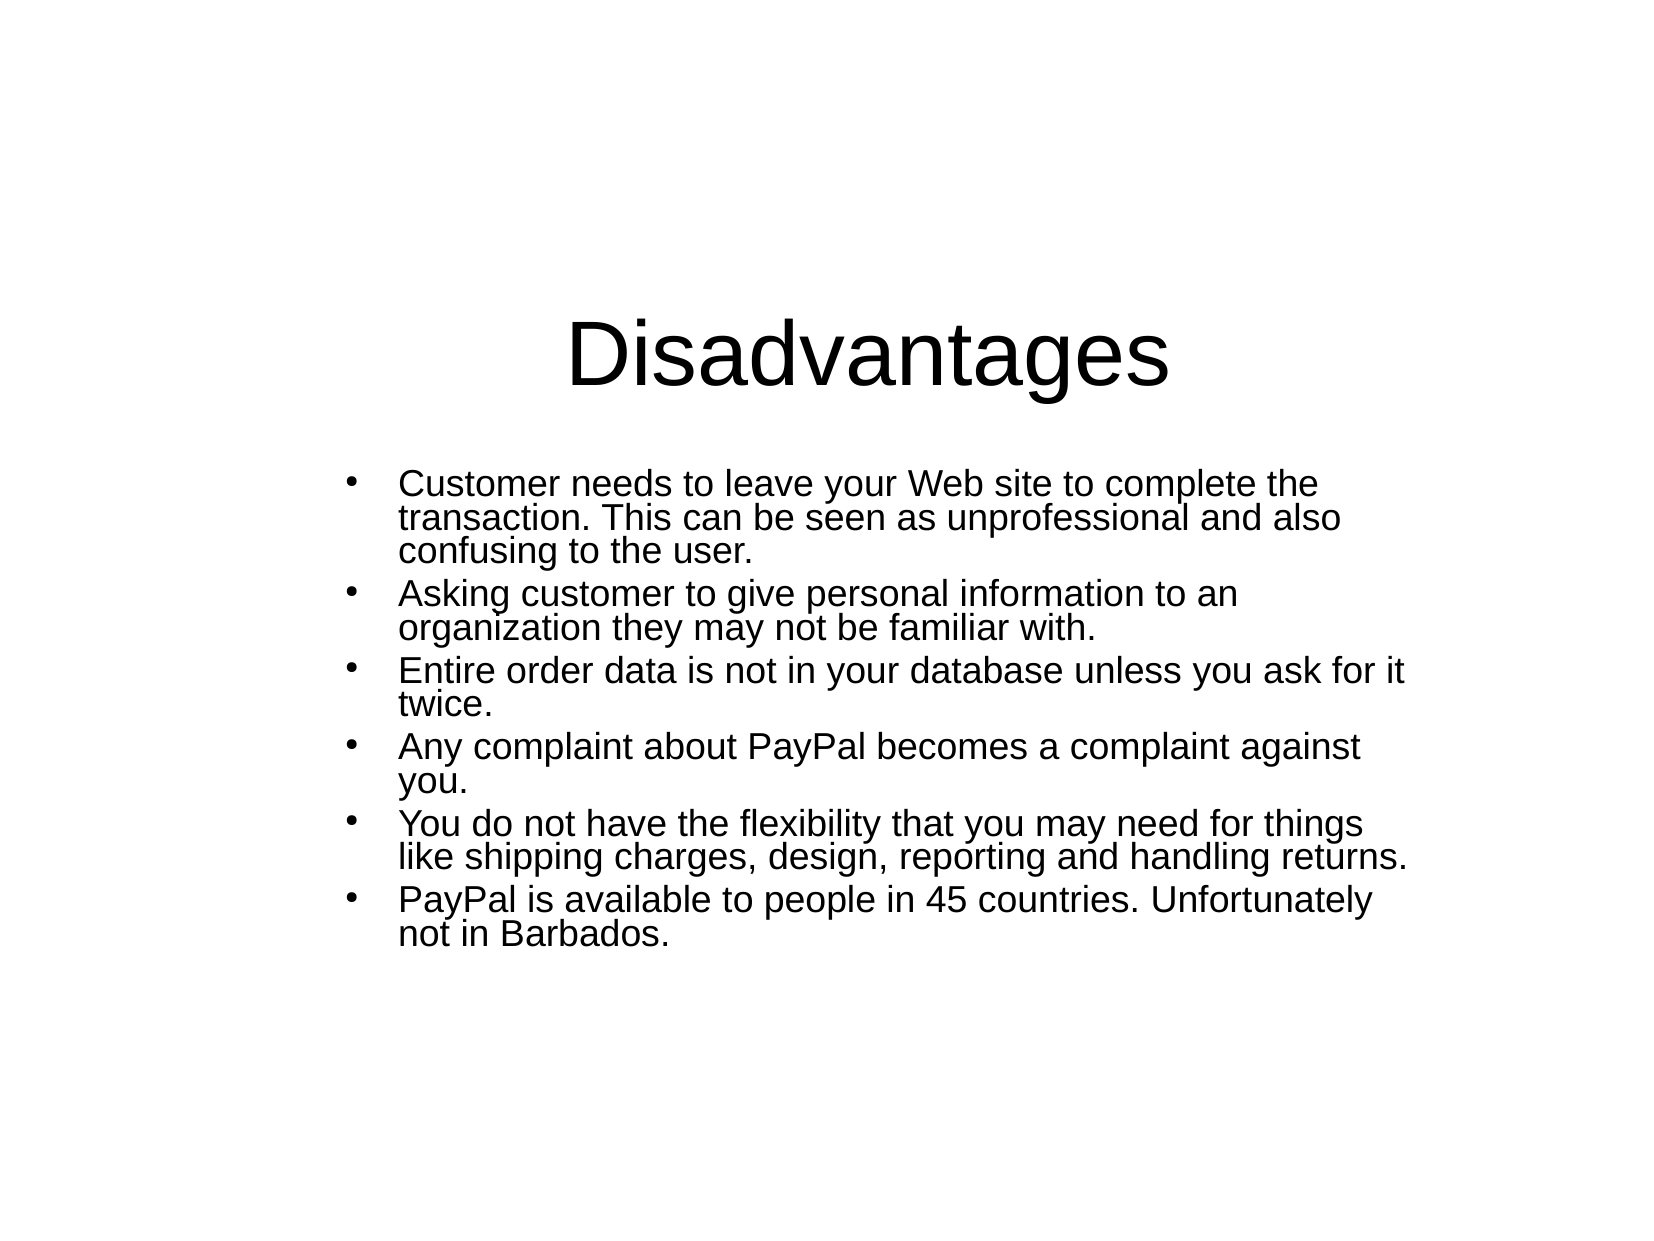

# Disadvantages
Customer needs to leave your Web site to complete the transaction. This can be seen as unprofessional and also confusing to the user.
Asking customer to give personal information to an organization they may not be familiar with.
Entire order data is not in your database unless you ask for it twice.
Any complaint about PayPal becomes a complaint against you.
You do not have the flexibility that you may need for things like shipping charges, design, reporting and handling returns.
PayPal is available to people in 45 countries. Unfortunately not in Barbados.